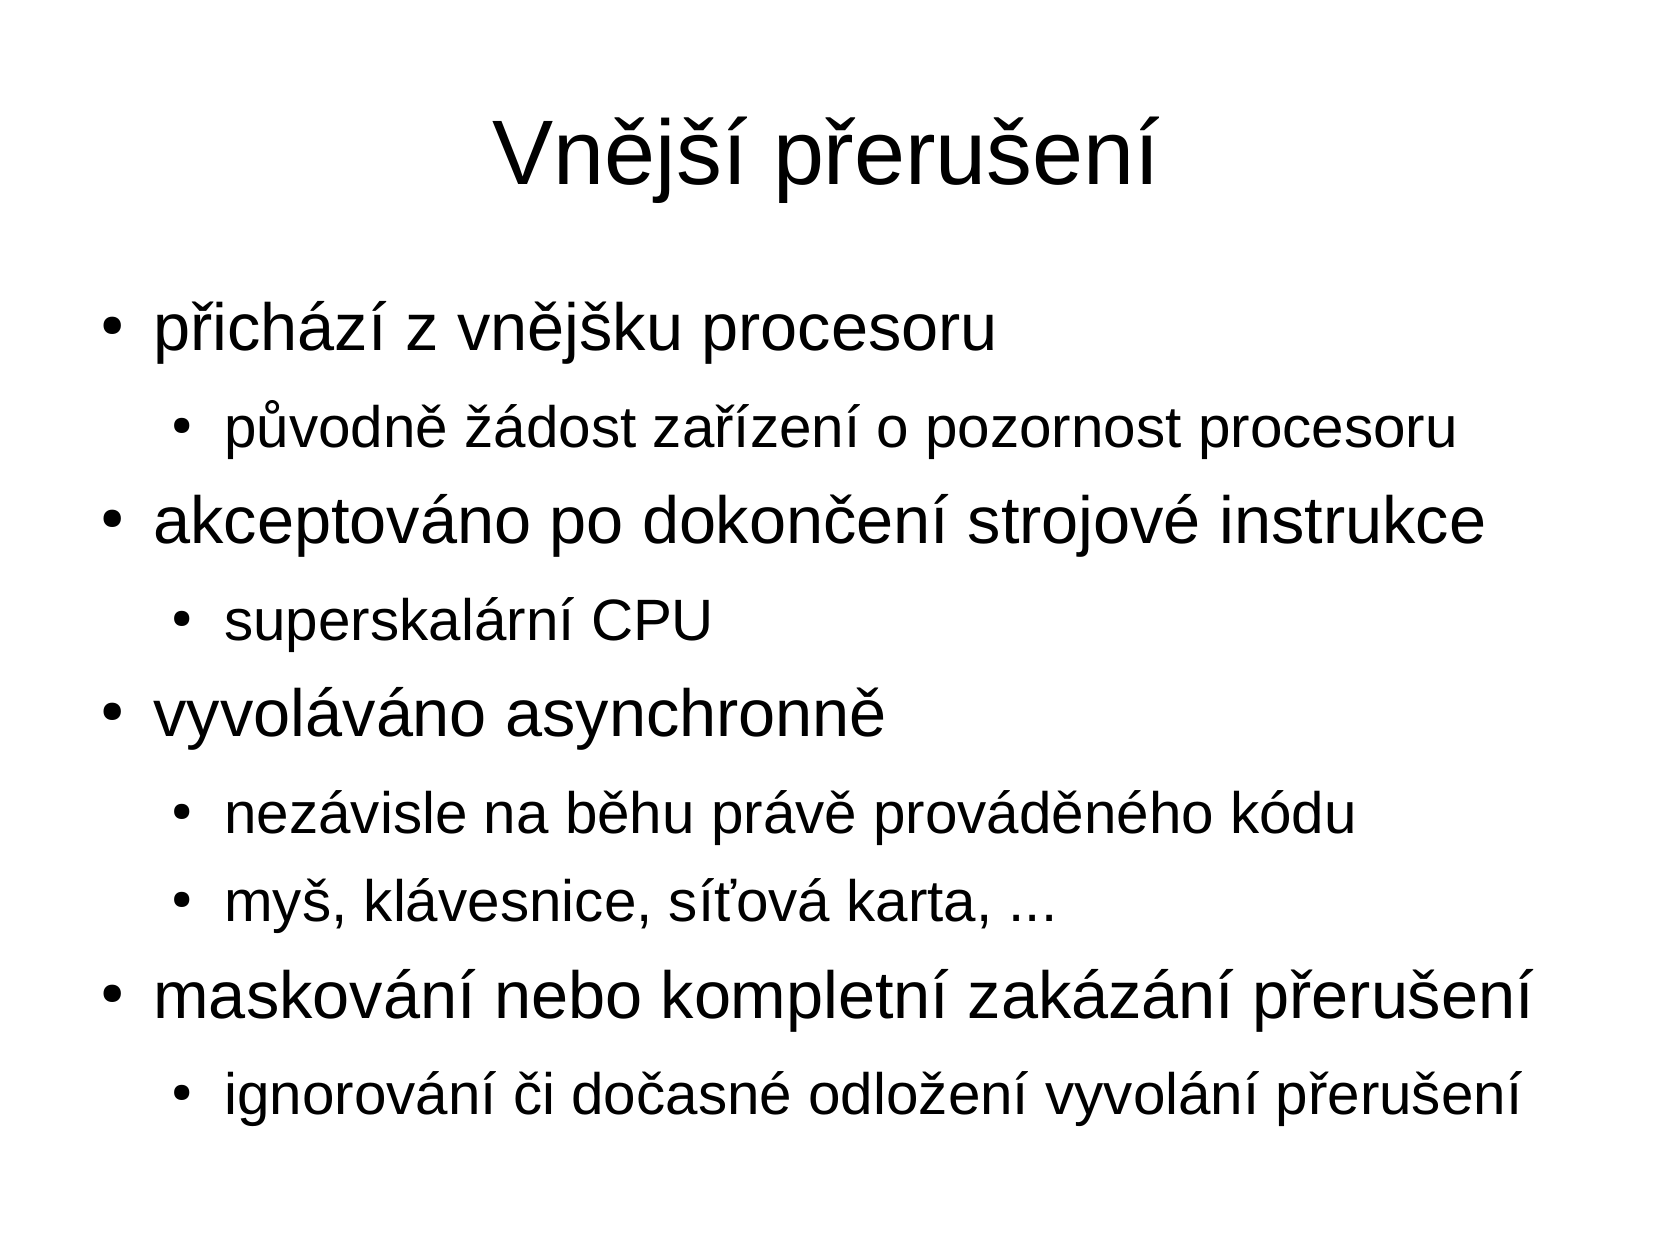

# Vnější přerušení
přichází z vnějšku procesoru
původně žádost zařízení o pozornost procesoru
akceptováno po dokončení strojové instrukce
superskalární CPU
vyvoláváno asynchronně
nezávisle na běhu právě prováděného kódu
myš, klávesnice, síťová karta, ...
maskování nebo kompletní zakázání přerušení
ignorování či dočasné odložení vyvolání přerušení